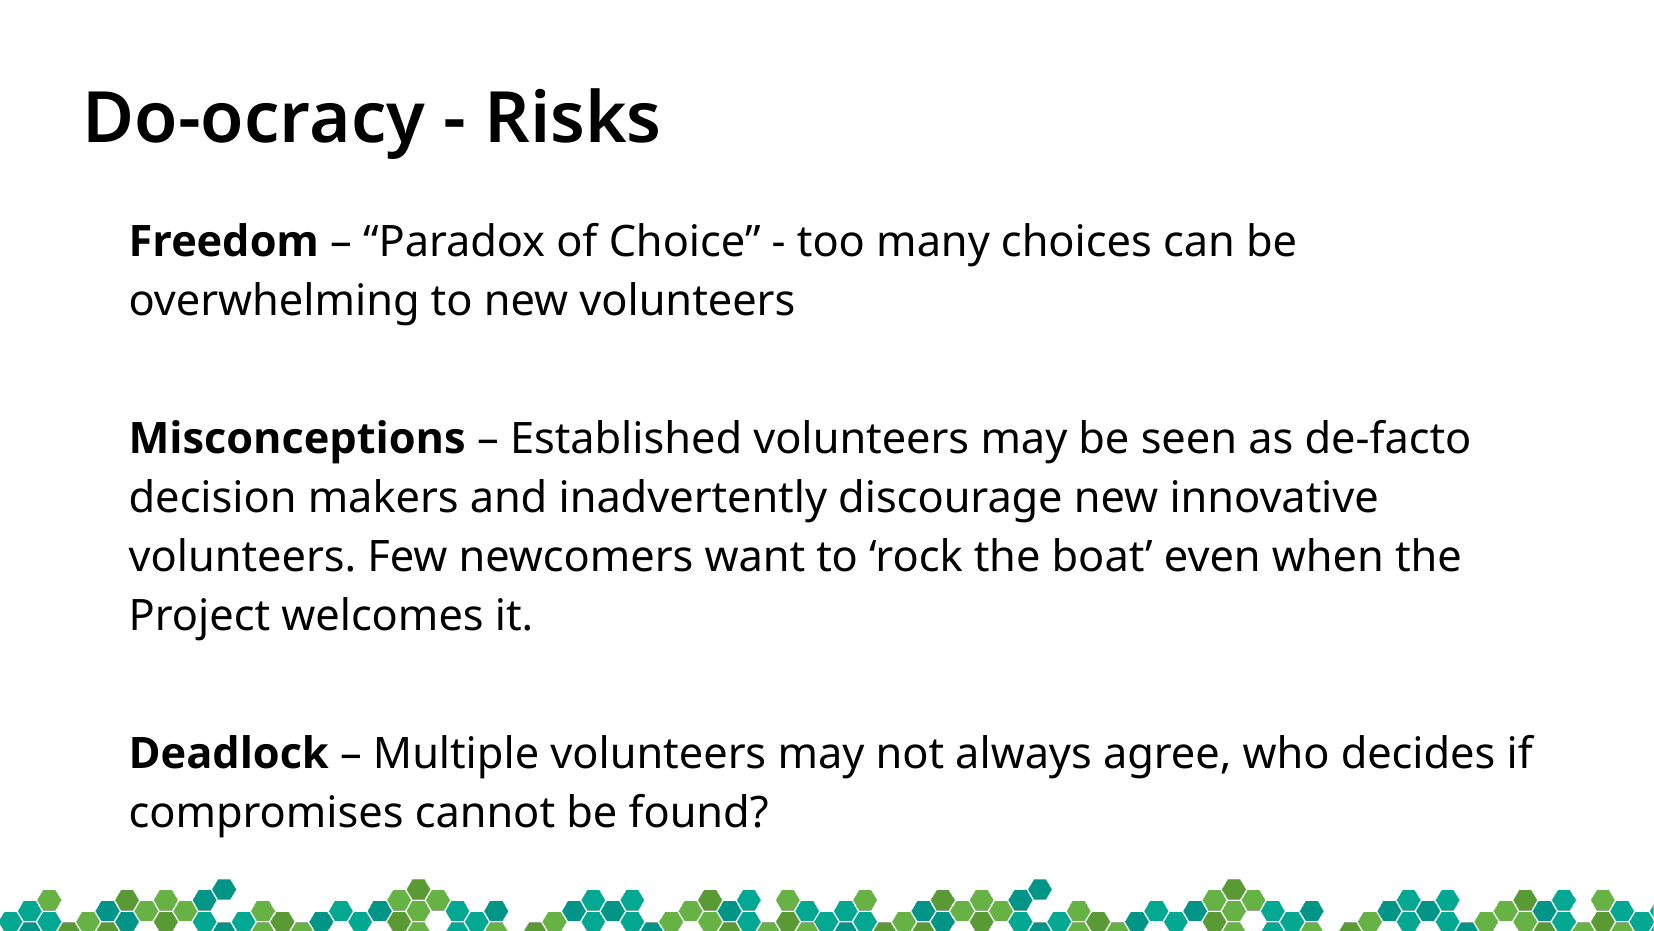

# Do-ocracy - Risks
Freedom – “Paradox of Choice” - too many choices can be overwhelming to new volunteers
Misconceptions – Established volunteers may be seen as de-facto decision makers and inadvertently discourage new innovative volunteers. Few newcomers want to ‘rock the boat’ even when the Project welcomes it.
Deadlock – Multiple volunteers may not always agree, who decides if compromises cannot be found?